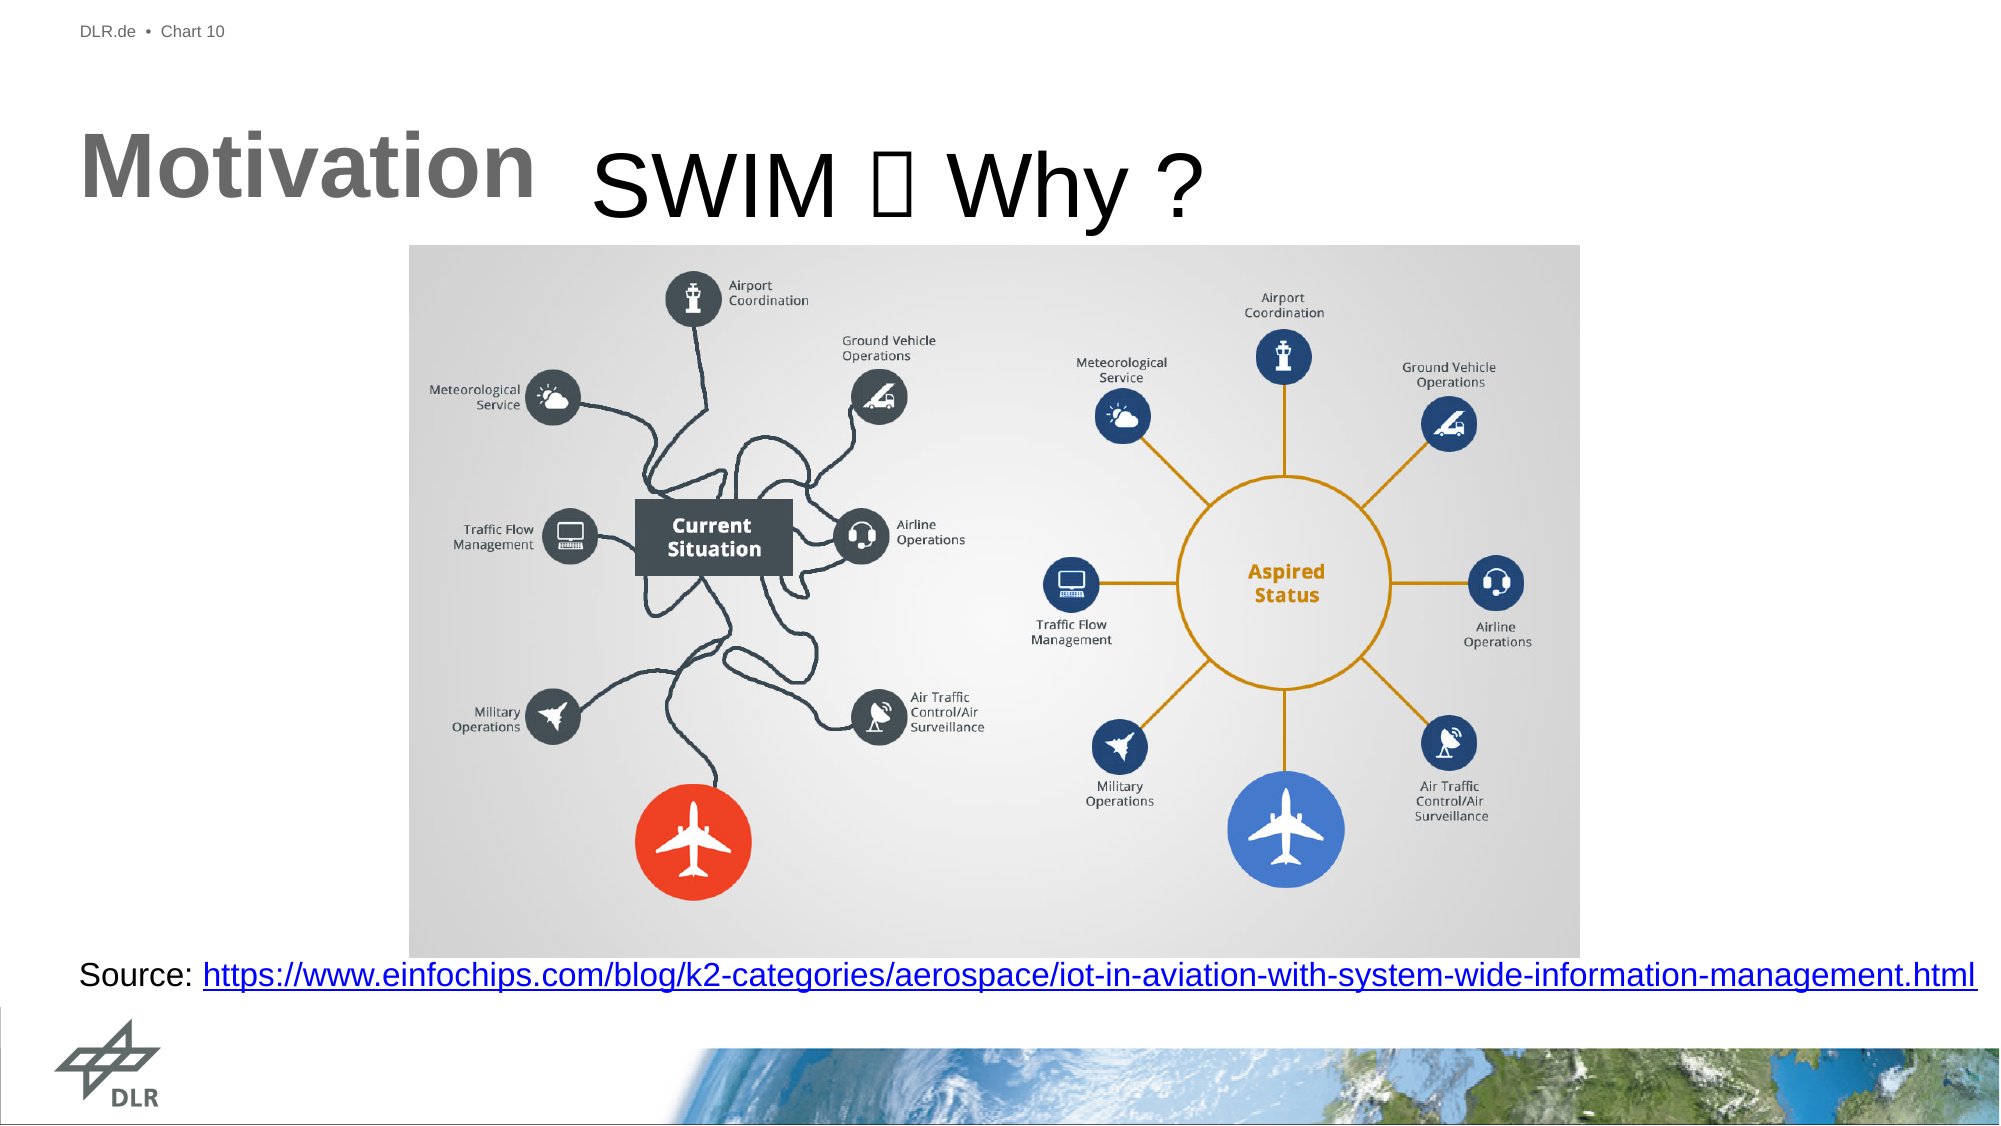

DLR.de • Chart
# Motivation
SWIM  Why ?
Source: https://www.einfochips.com/blog/k2-categories/aerospace/iot-in-aviation-with-system-wide-information-management.html